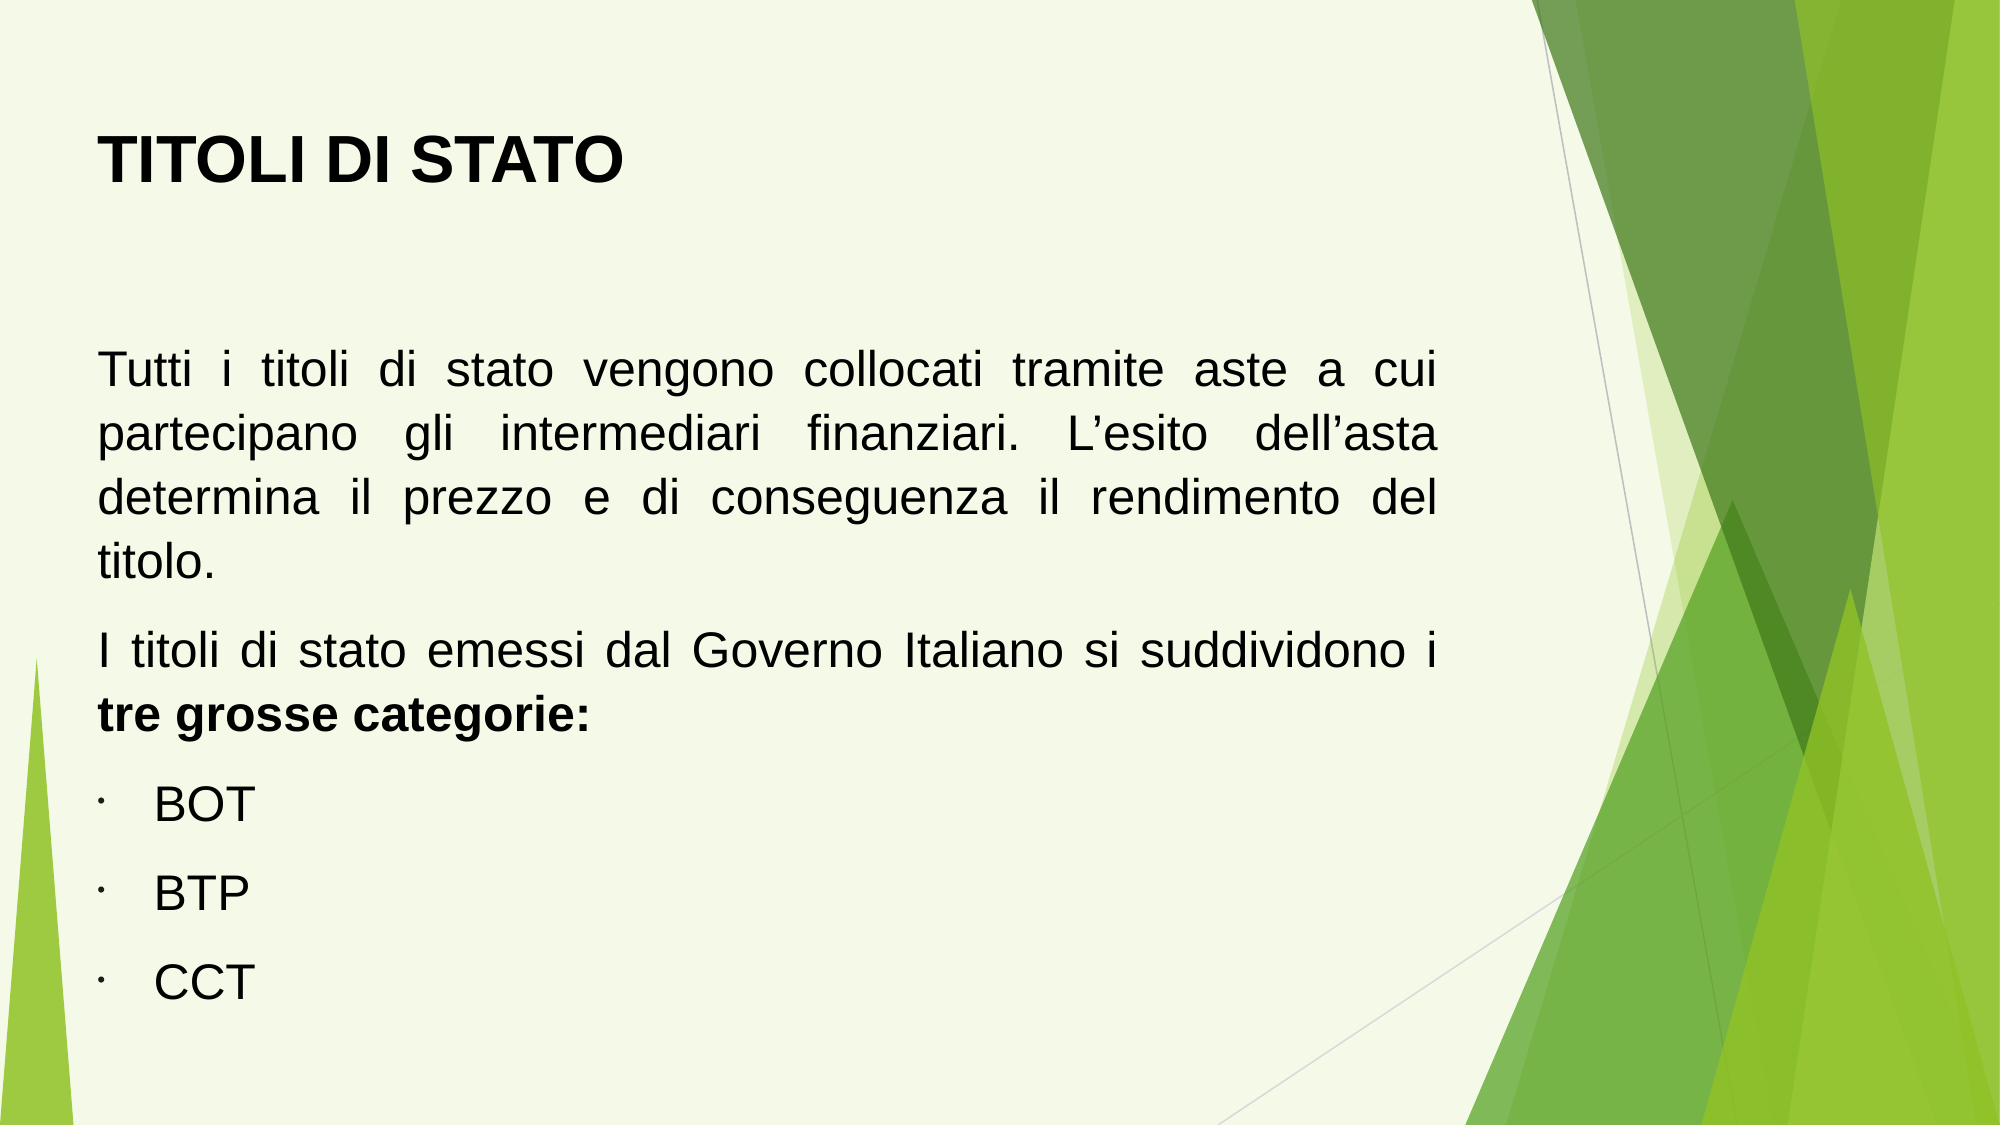

TITOLI DI STATO
Tutti i titoli di stato vengono collocati tramite aste a cui partecipano gli intermediari finanziari. L’esito dell’asta determina il prezzo e di conseguenza il rendimento del titolo.
I titoli di stato emessi dal Governo Italiano si suddividono i tre grosse categorie:
BOT
BTP
CCT